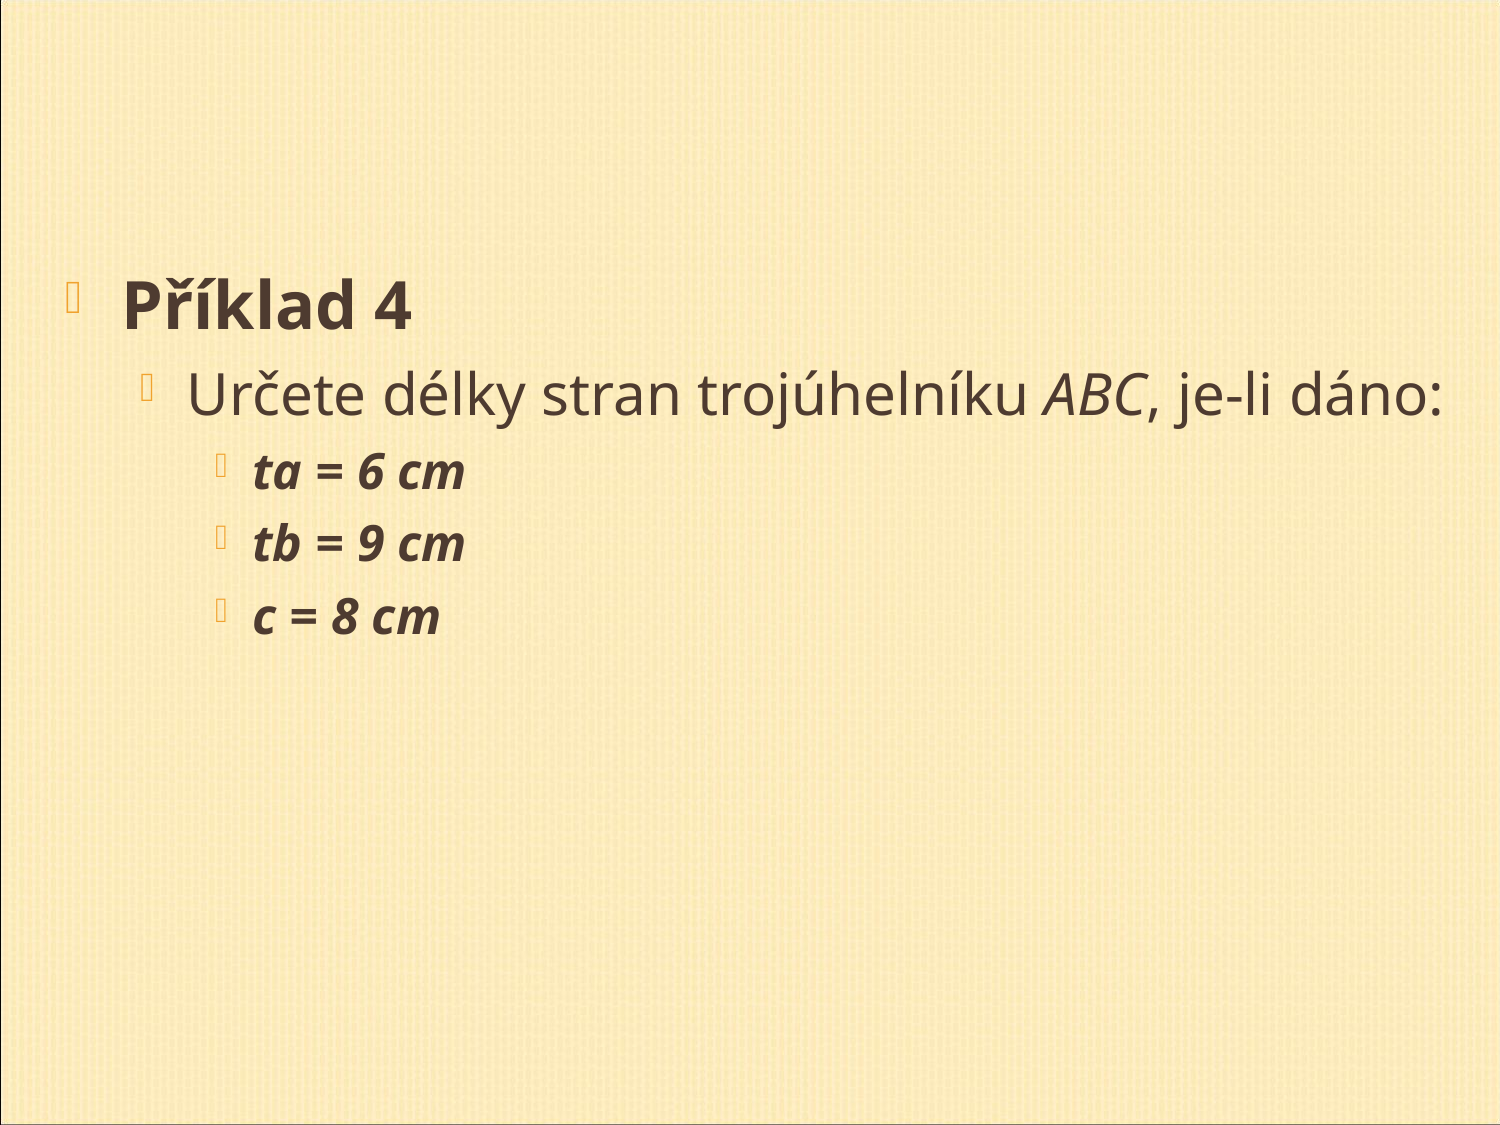

# Příklad 4
Určete délky stran trojúhelníku ABC, je-li dáno:
ta = 6 cm
tb = 9 cm
c = 8 cm